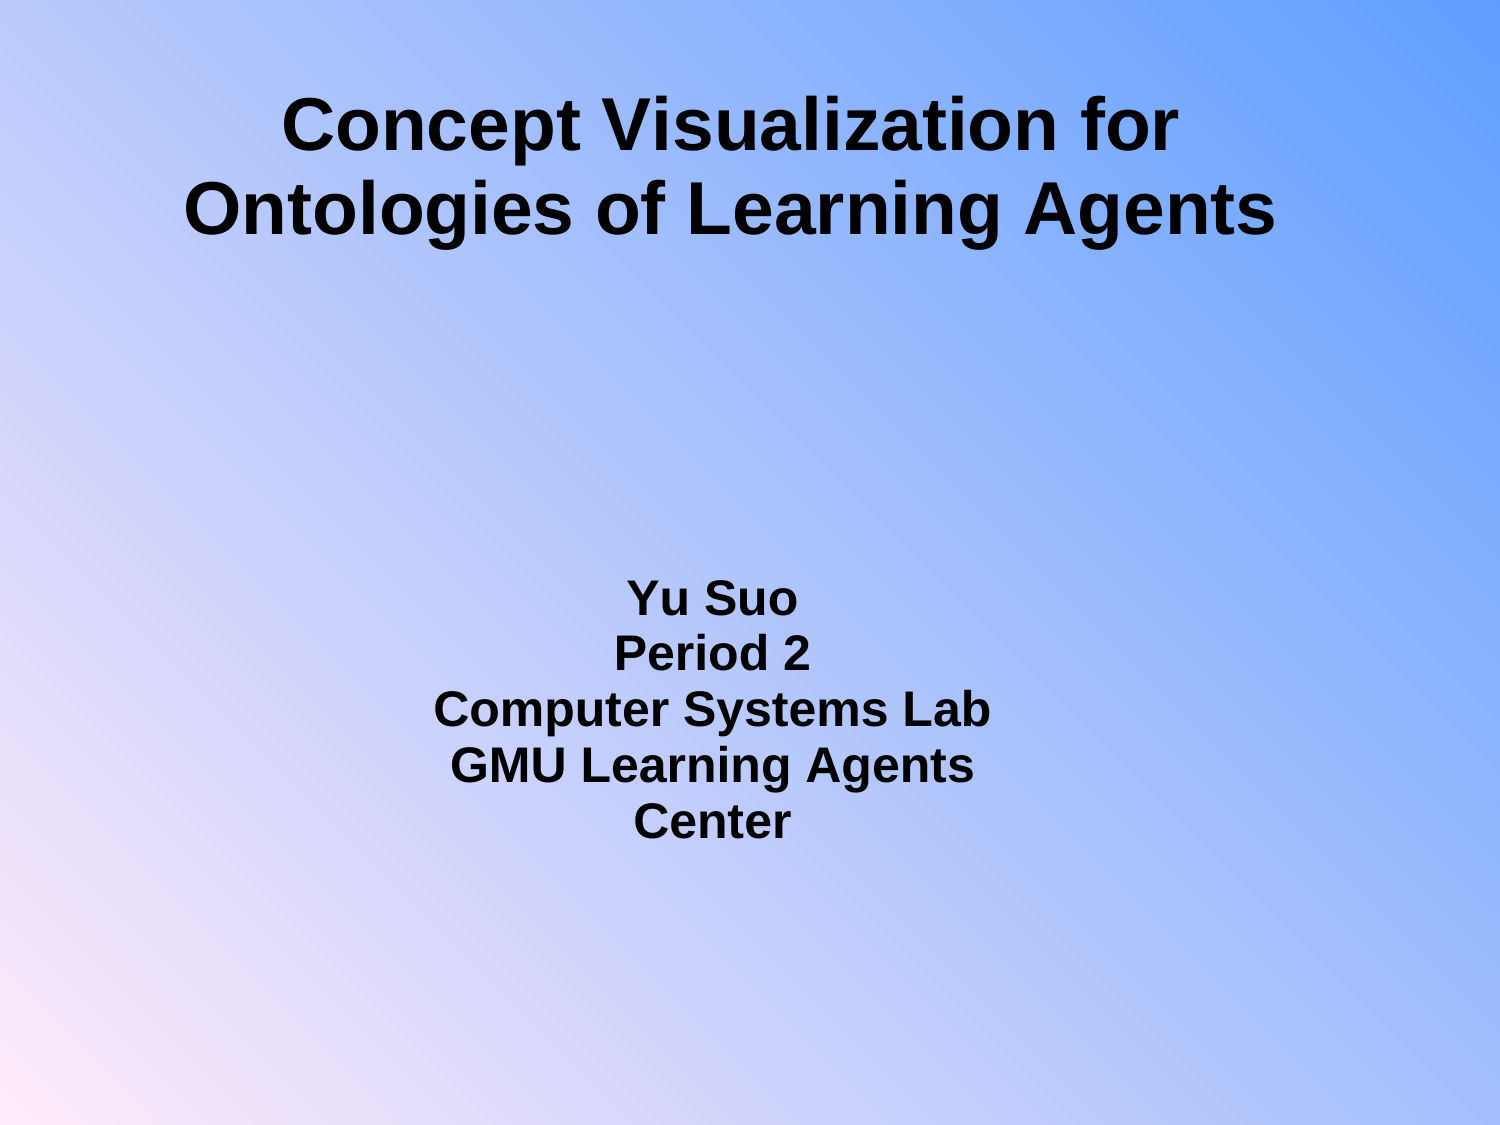

Concept Visualization for Ontologies of Learning Agents
Yu Suo
Period 2
Computer Systems Lab
GMU Learning Agents Center